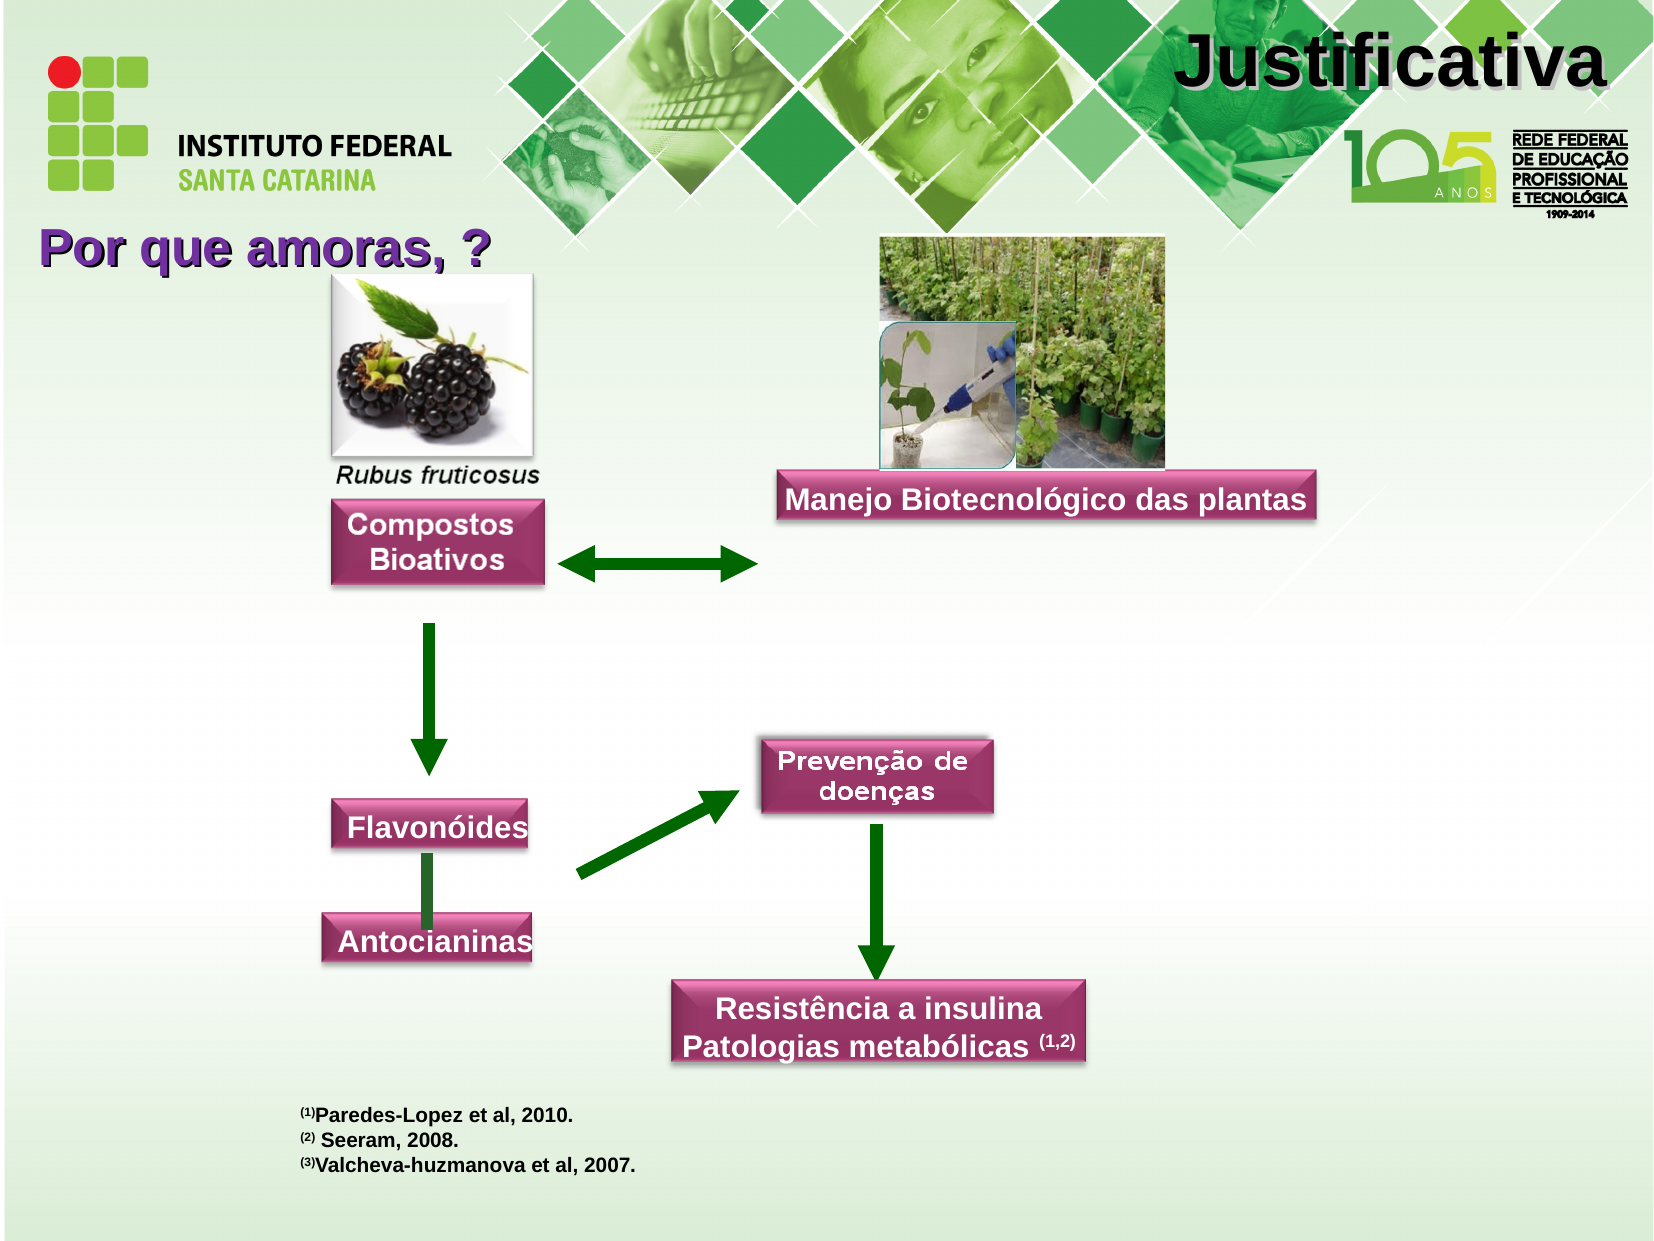

Justificativa
Por que amoras, ?
Manejo Biotecnológico das plantas
Flavonóides
Antocianinas
Resistência a insulina
Patologias metabólicas (1,2)
(1)Paredes-Lopez et al, 2010.
(2) Seeram, 2008.
(3)Valcheva-huzmanova et al, 2007.